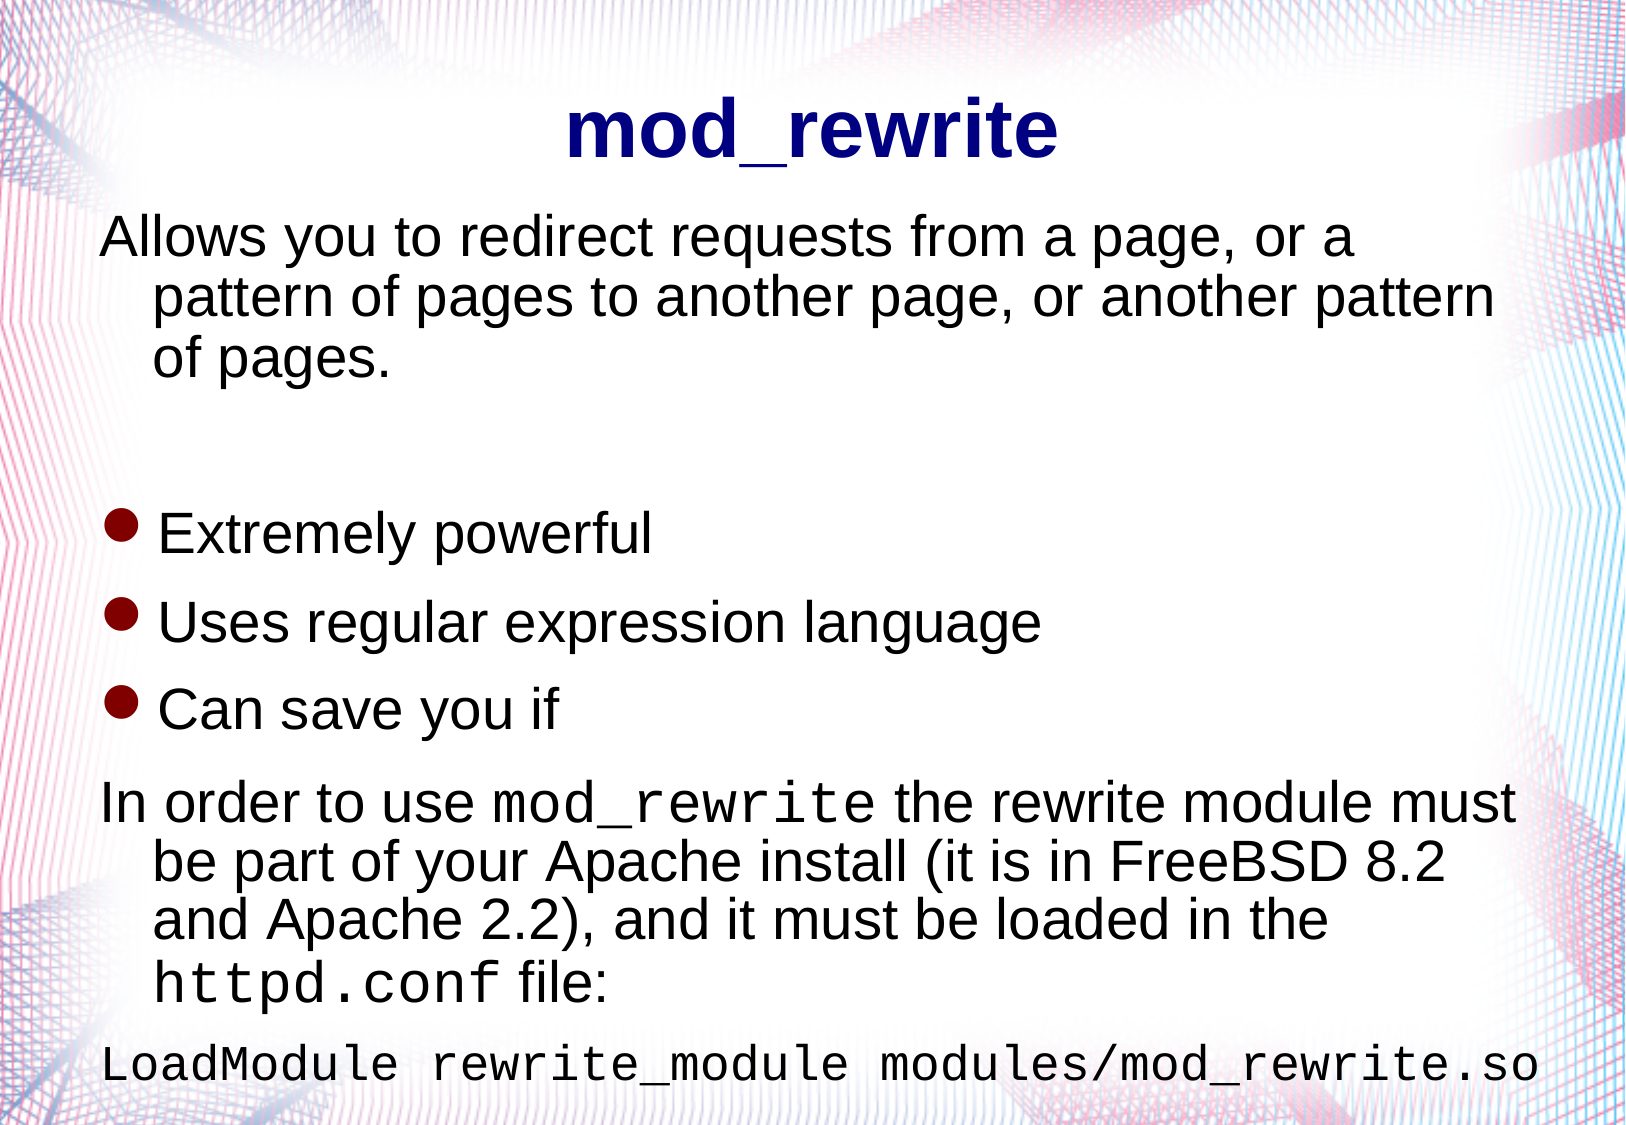

mod_rewrite
Allows you to redirect requests from a page, or a pattern of pages to another page, or another pattern of pages.
Extremely powerful
Uses regular expression language
Can save you if
In order to use mod_rewrite the rewrite module must be part of your Apache install (it is in FreeBSD 8.2 and Apache 2.2), and it must be loaded in the httpd.conf file:
LoadModule rewrite_module modules/mod_rewrite.so